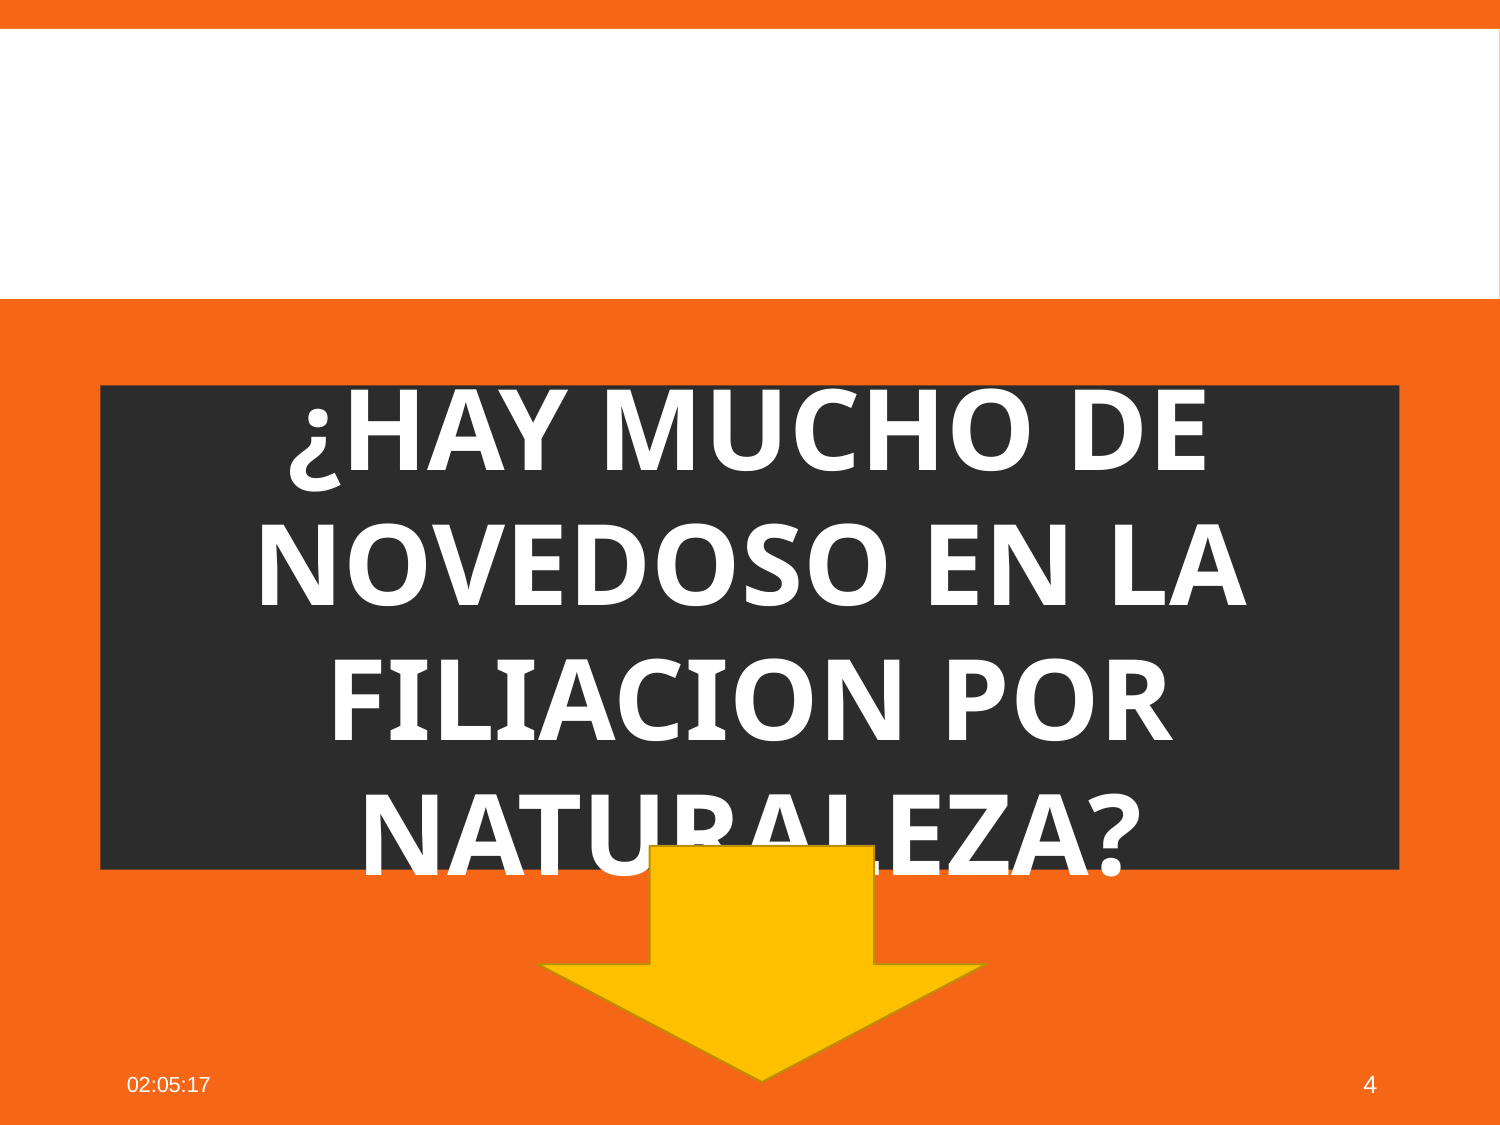

# ¿HAY MUCHO DE NOVEDOSO EN LA FILIACION POR NATURALEZA?
02:48:03